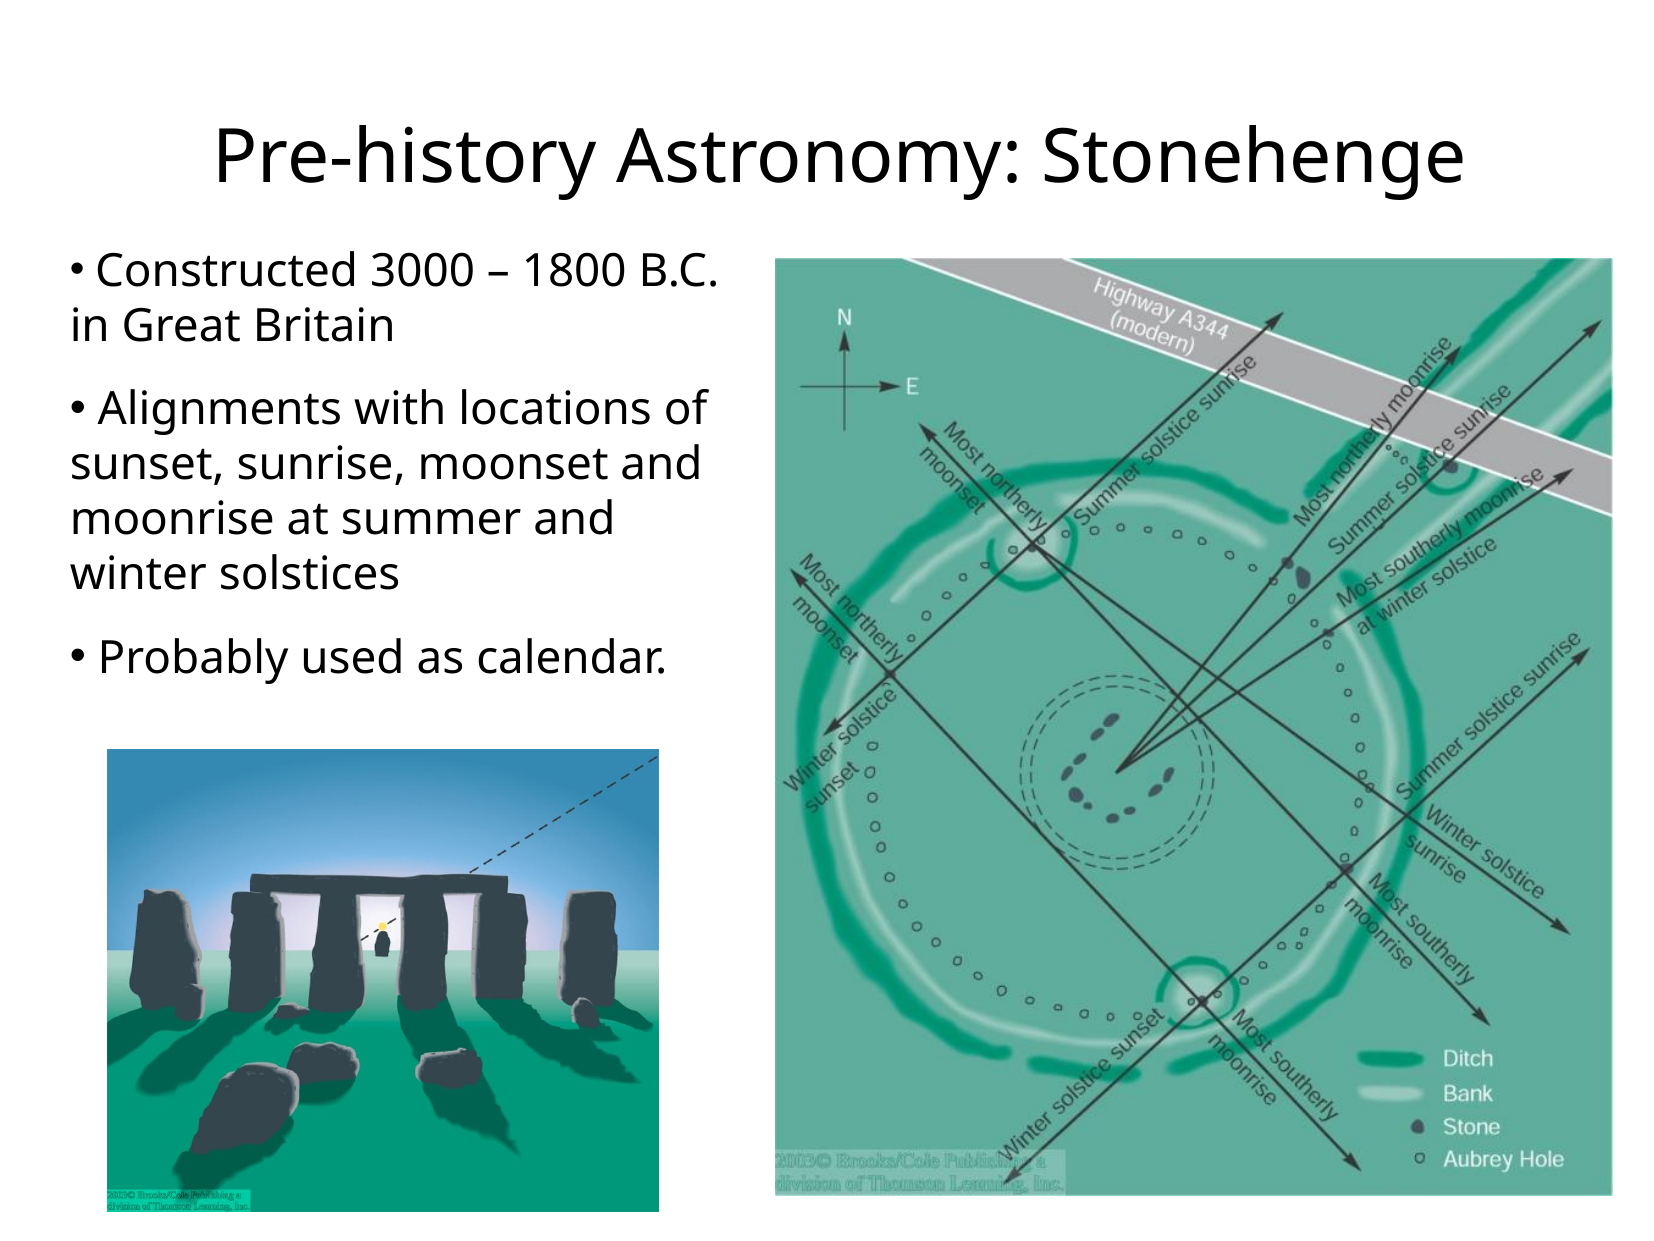

# Pre-history Astronomy: Stonehenge
 Constructed 3000 – 1800 B.C. in Great Britain
 Alignments with locations of sunset, sunrise, moonset and moonrise at summer and winter solstices
 Probably used as calendar.